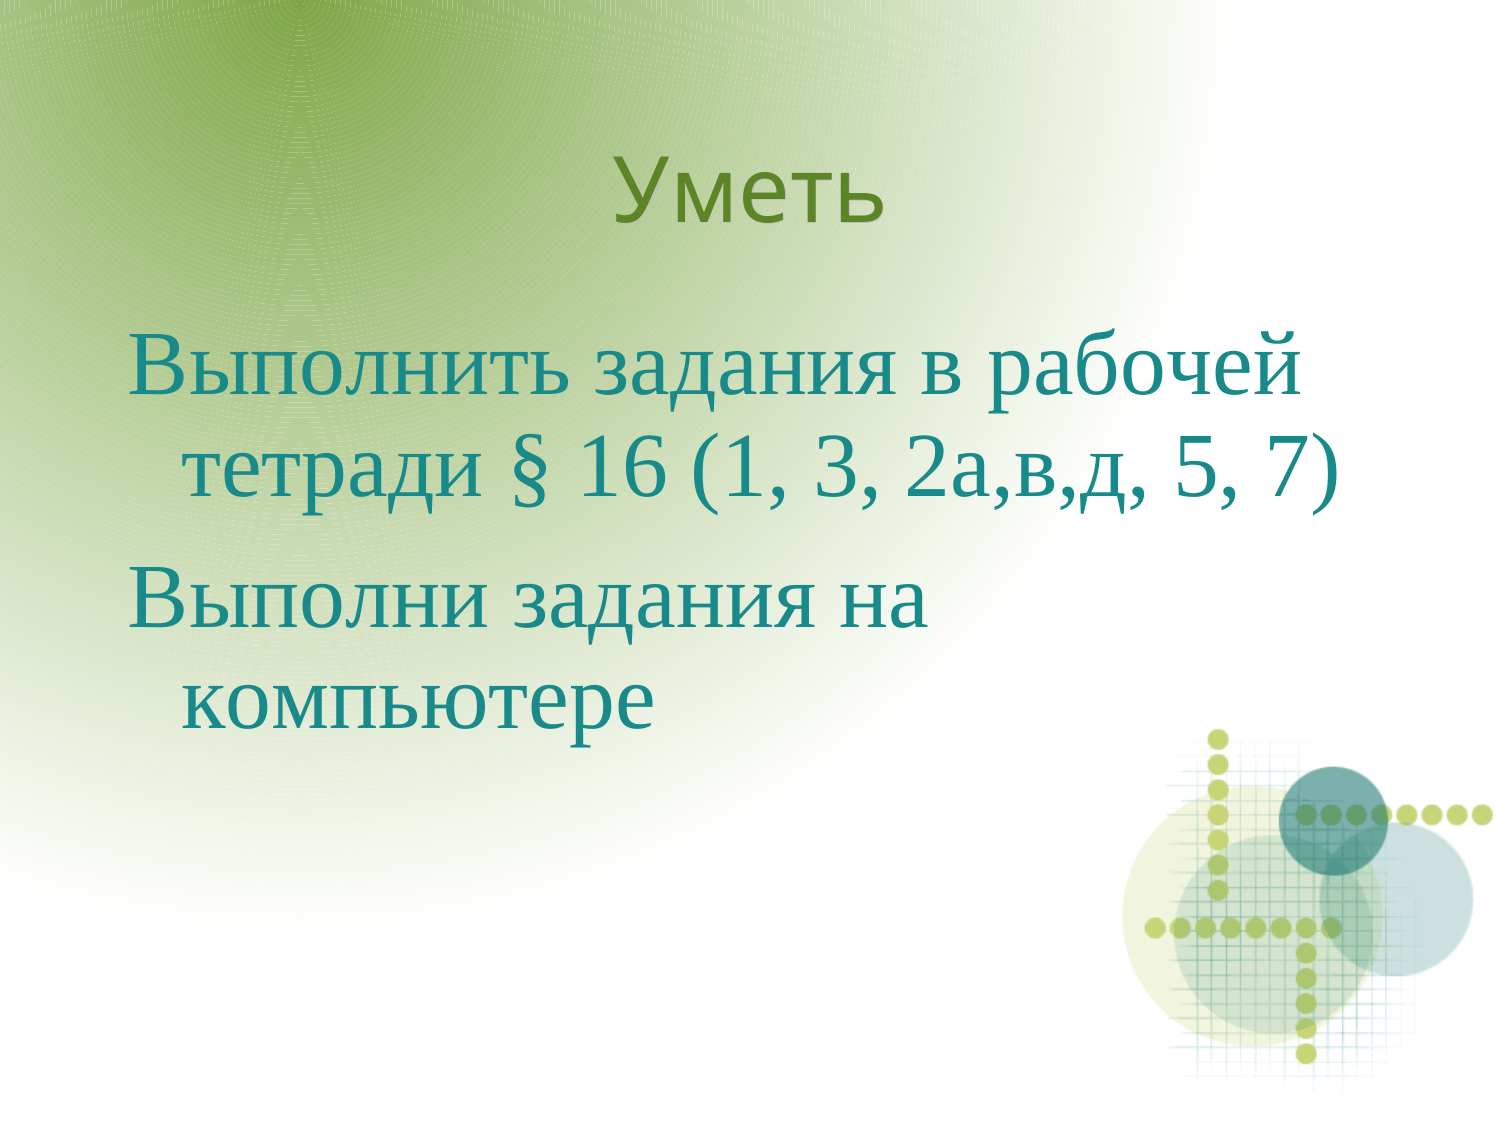

# Уметь
Выполнить задания в рабочей тетради § 16 (1, 3, 2а,в,д, 5, 7)
Выполни задания на компьютере